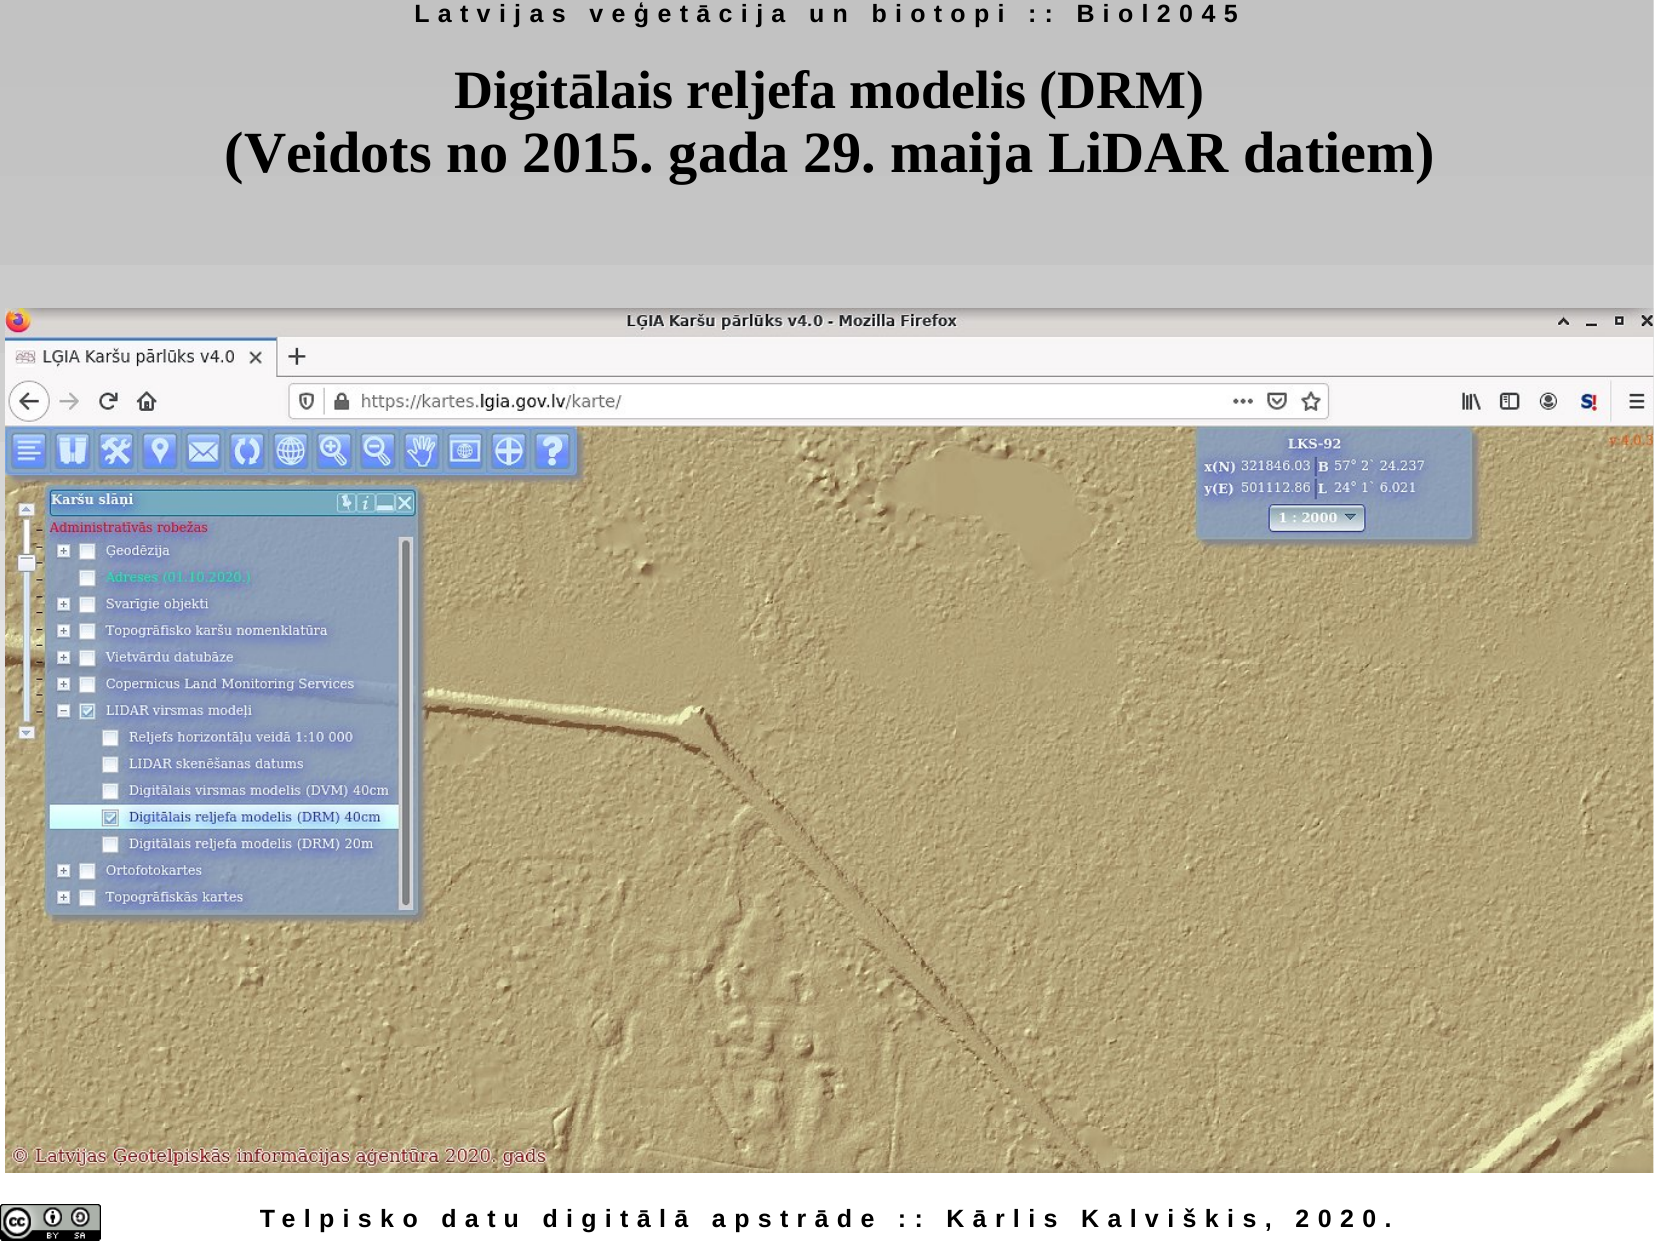

# Digitālais reljefa modelis (DRM) (Veidots no 2015. gada 29. maija LiDAR datiem)